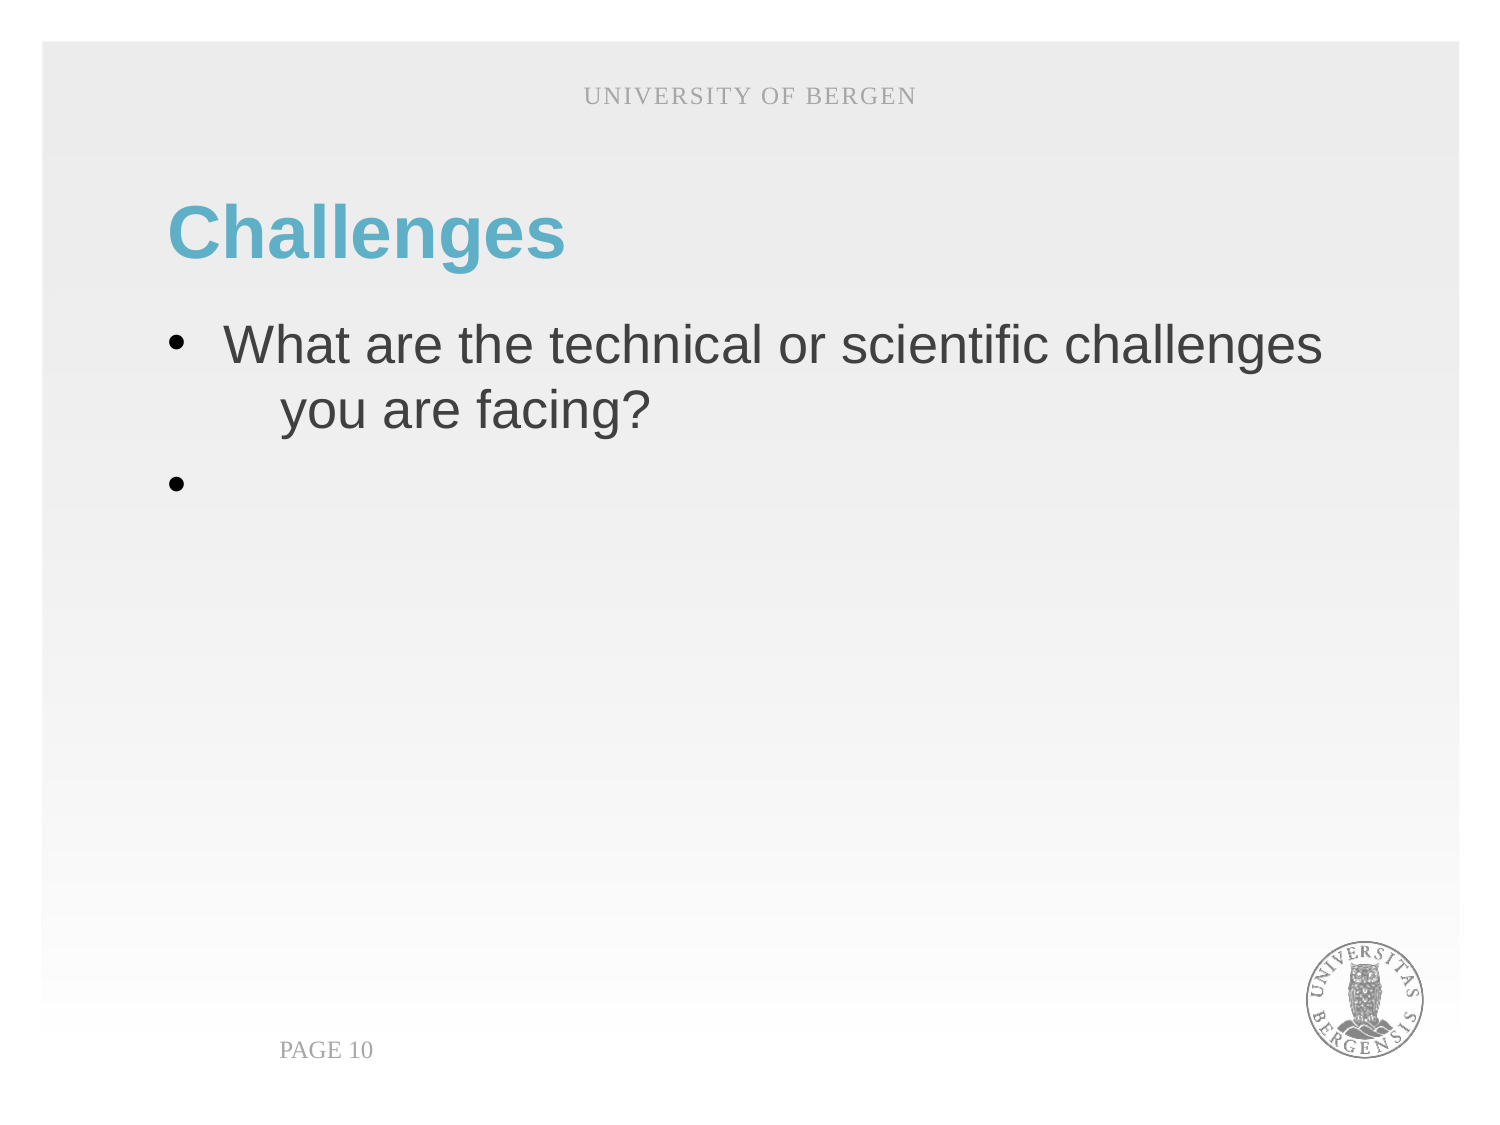

University of Bergen
# Challenges
What are the technical or scientific challenges you are facing?
PAGE